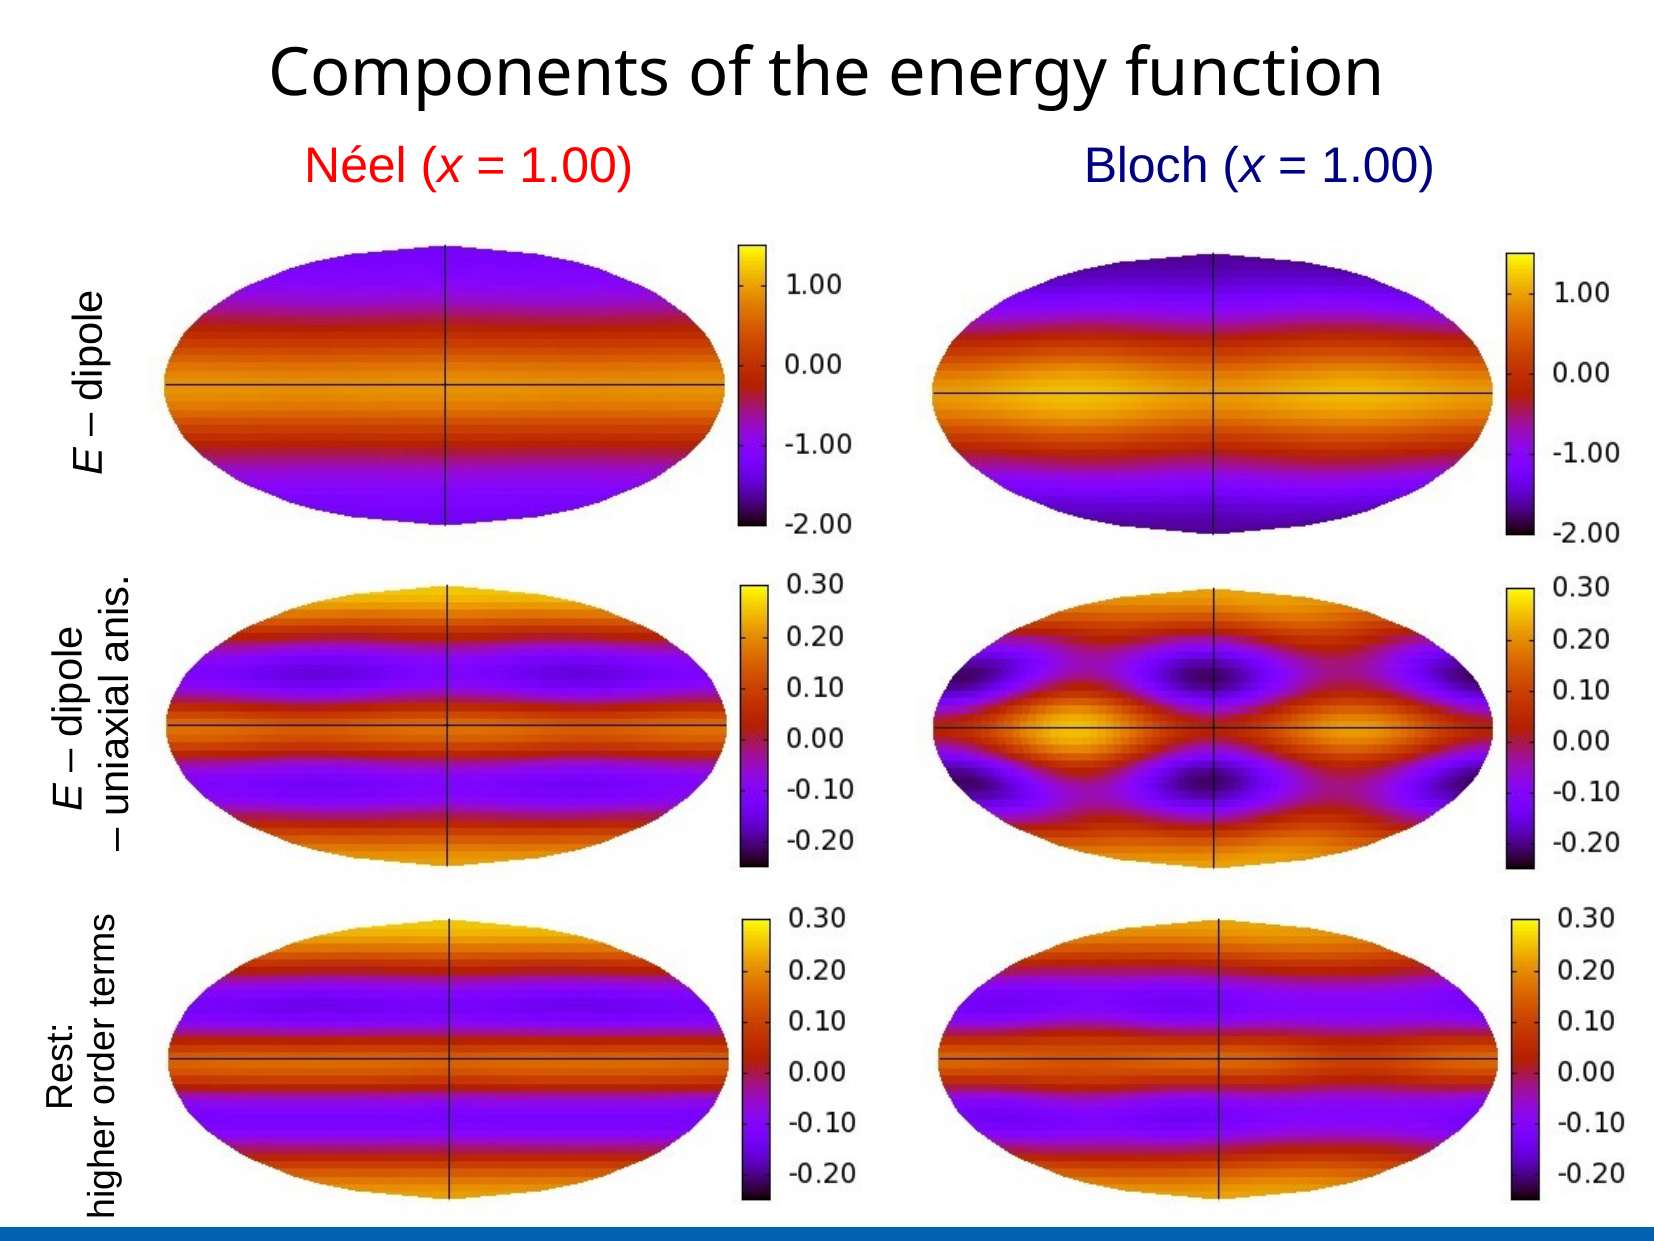

# Components of the energy function
Néel (x = 1.00)
Bloch (x = 1.00)
E – dipole
E – dipole
– uniaxial anis.
Rest:
higher order terms